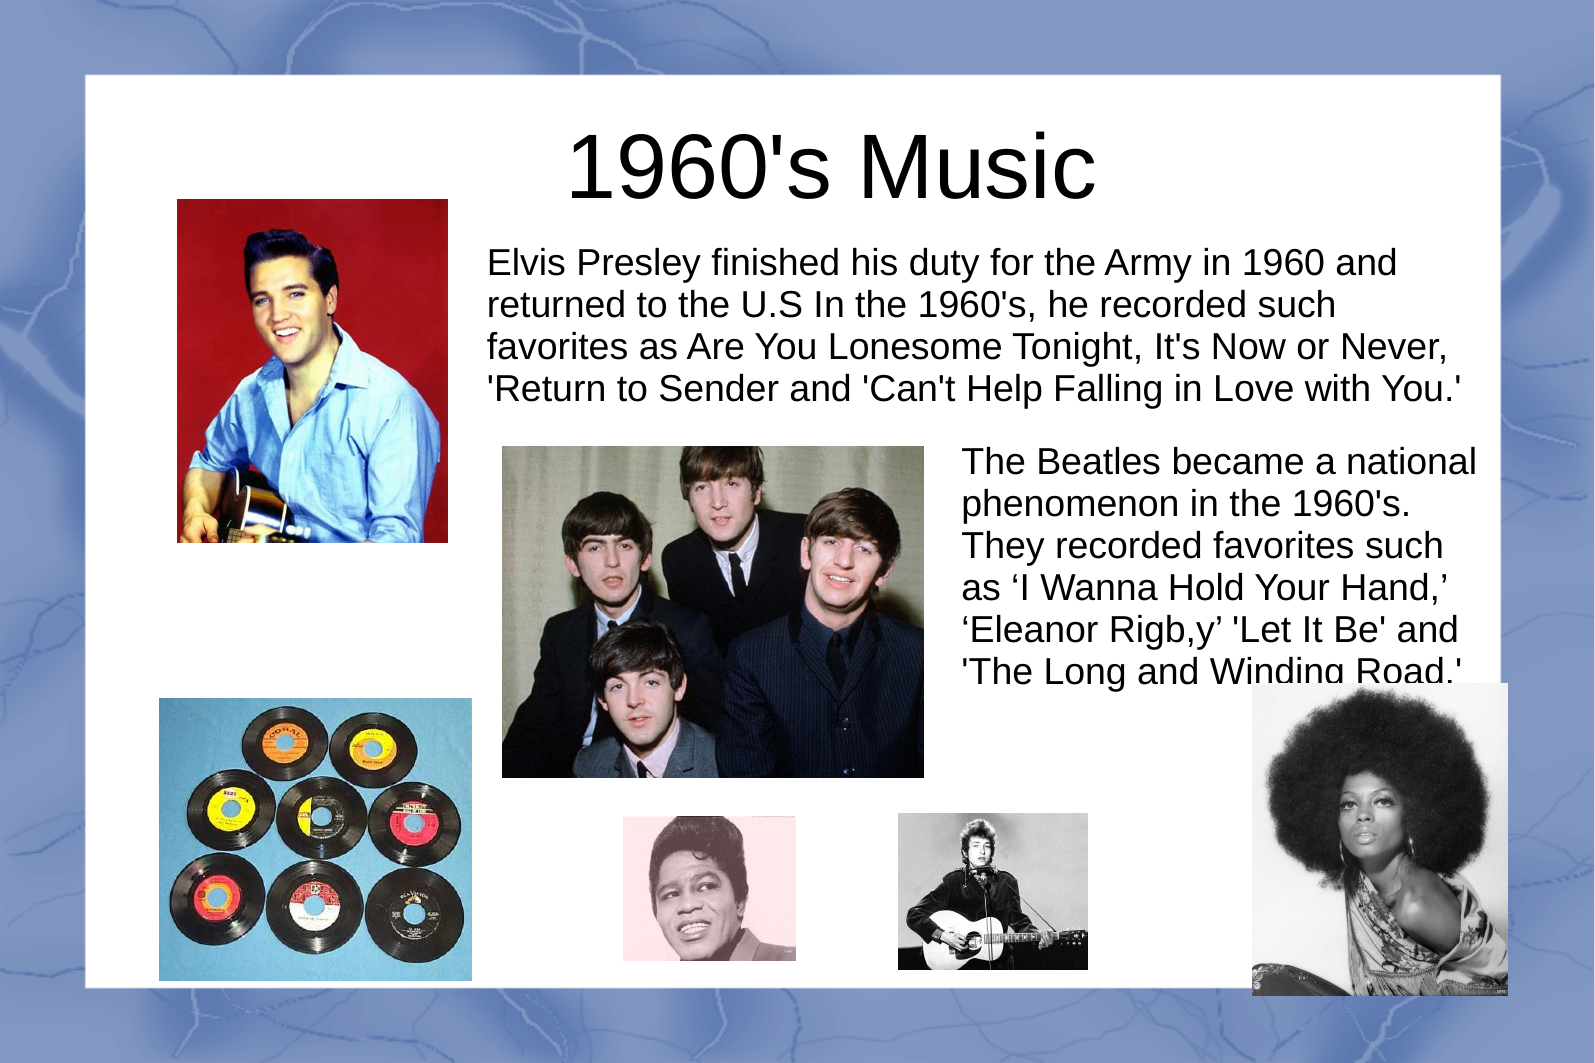

# 1960's Music
Elvis Presley finished his duty for the Army in 1960 and returned to the U.S In the 1960's, he recorded such favorites as Are You Lonesome Tonight, It's Now or Never, 'Return to Sender and 'Can't Help Falling in Love with You.'
The Beatles became a national phenomenon in the 1960's. They recorded favorites such as ‘I Wanna Hold Your Hand,’ ‘Eleanor Rigb,y’ 'Let It Be' and 'The Long and Winding Road.'